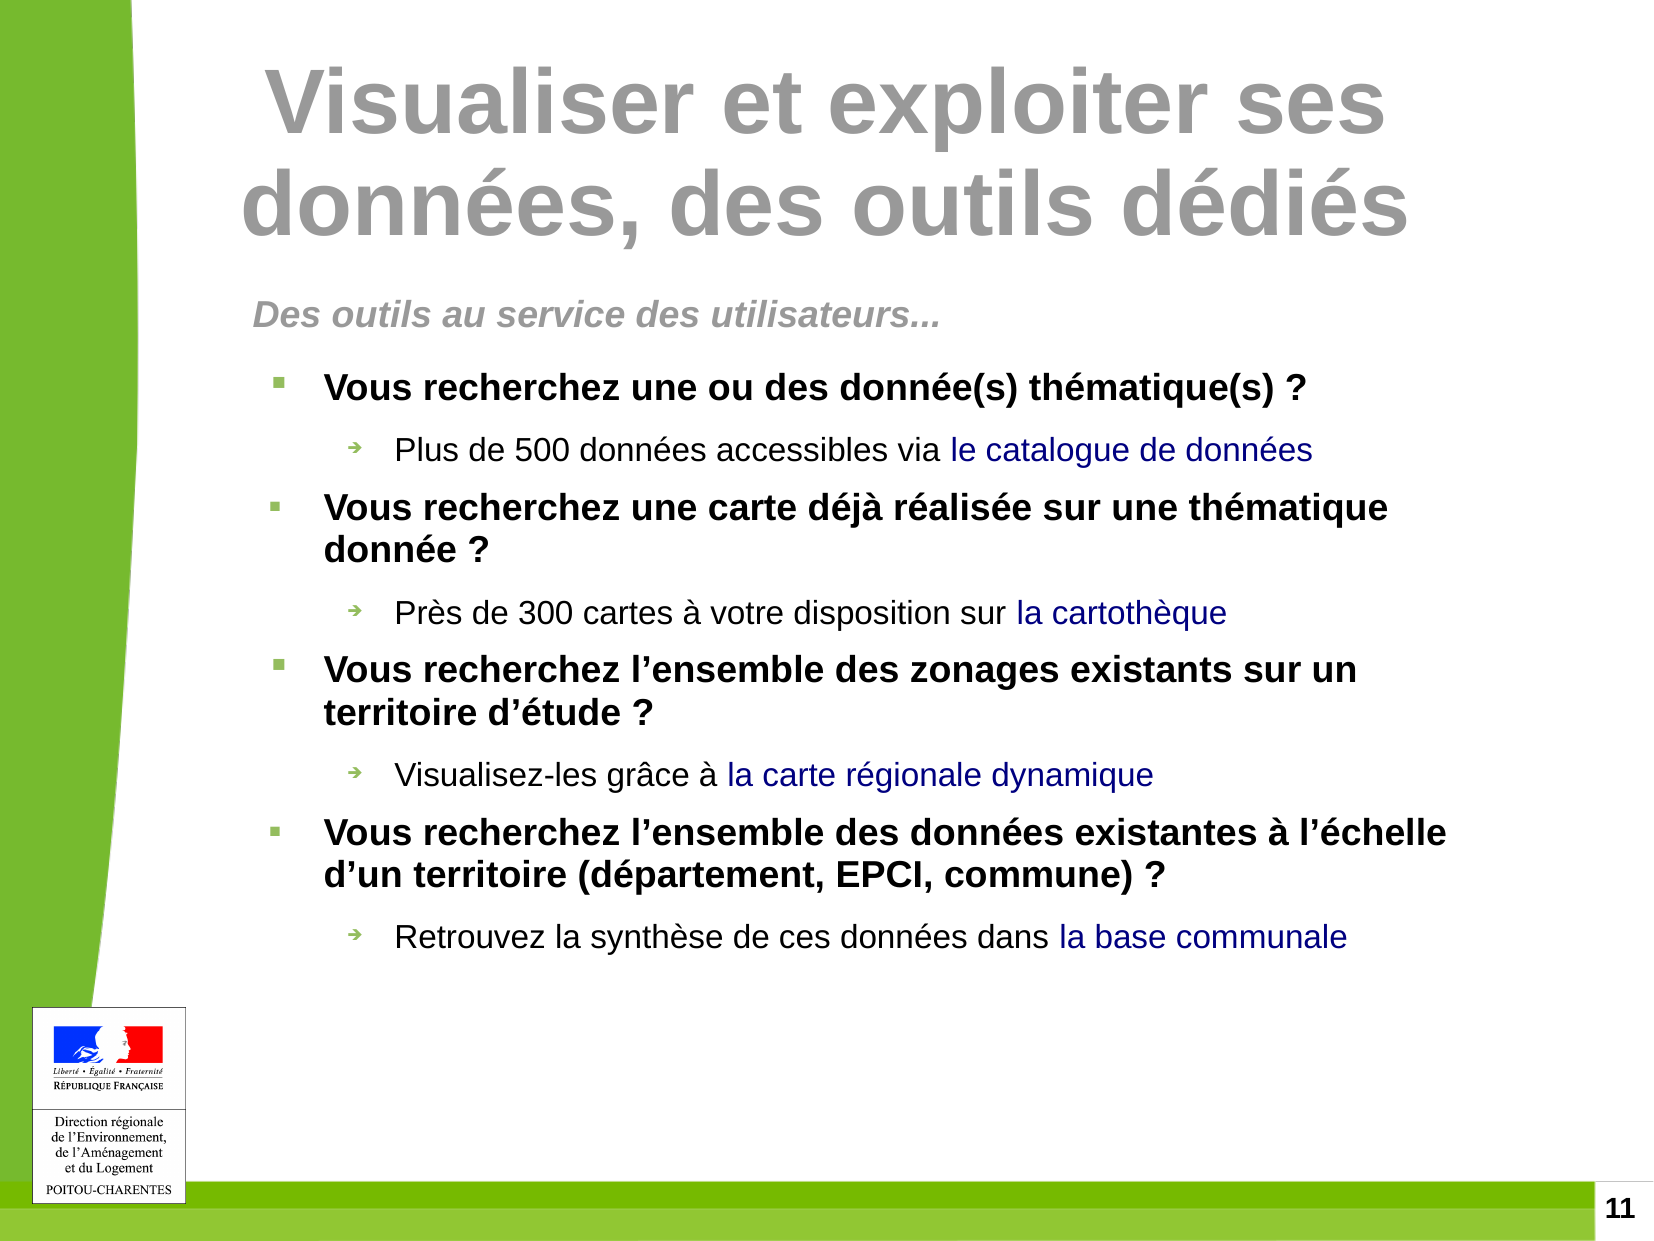

# Visualiser et exploiter ses données, des outils dédiés
Des outils au service des utilisateurs...
Vous recherchez une ou des donnée(s) thématique(s) ?
Plus de 500 données accessibles via le catalogue de données
Vous recherchez une carte déjà réalisée sur une thématique donnée ?
Près de 300 cartes à votre disposition sur la cartothèque
Vous recherchez l’ensemble des zonages existants sur un territoire d’étude ?
Visualisez-les grâce à la carte régionale dynamique
Vous recherchez l’ensemble des données existantes à l’échelle d’un territoire (département, EPCI, commune) ?
Retrouvez la synthèse de ces données dans la base communale